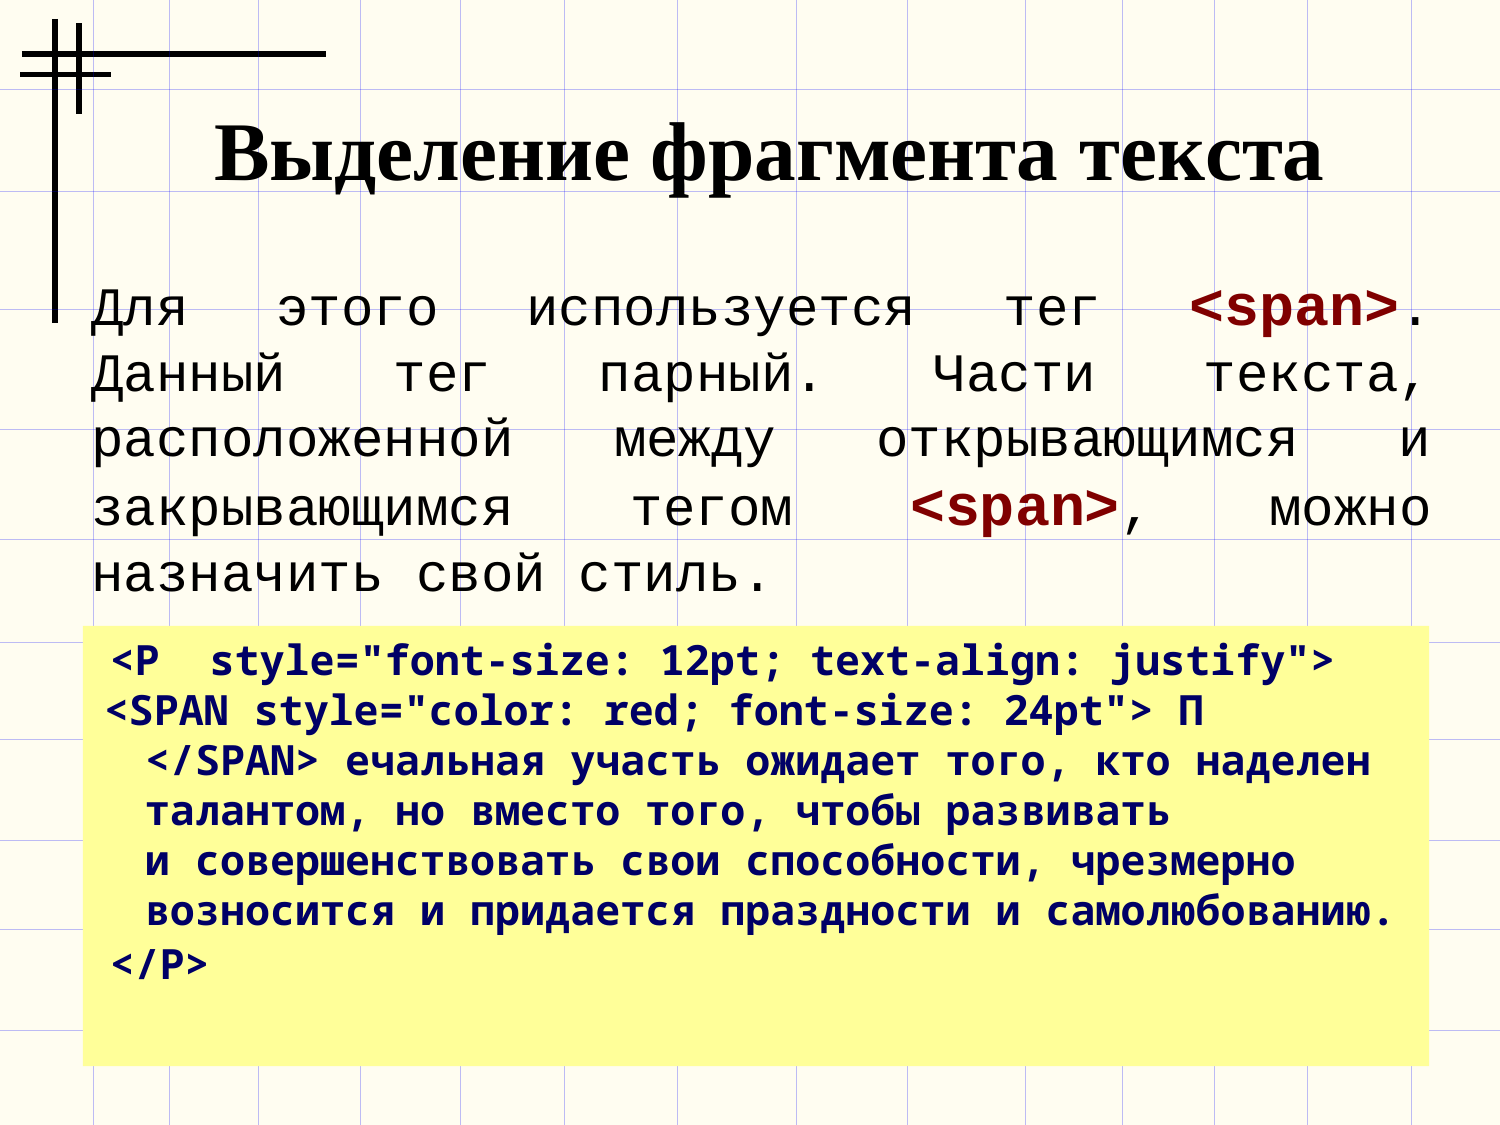

# Выделение фрагмента текста
Для этого используется тег <span>. Данный тег парный. Части текста, расположенной между открывающимся и закрывающимся тегом <span>, можно назначить свой стиль.
<P style="font-size: 12pt; text-align: justify">
<SPAN style="color: red; font-size: 24pt"> П </SPAN> ечальная участь ожидает того, кто наделен талантом, но вместо того, чтобы развивать и совершенствовать свои способности, чрезмерно возносится и придается праздности и самолюбованию.
</P>